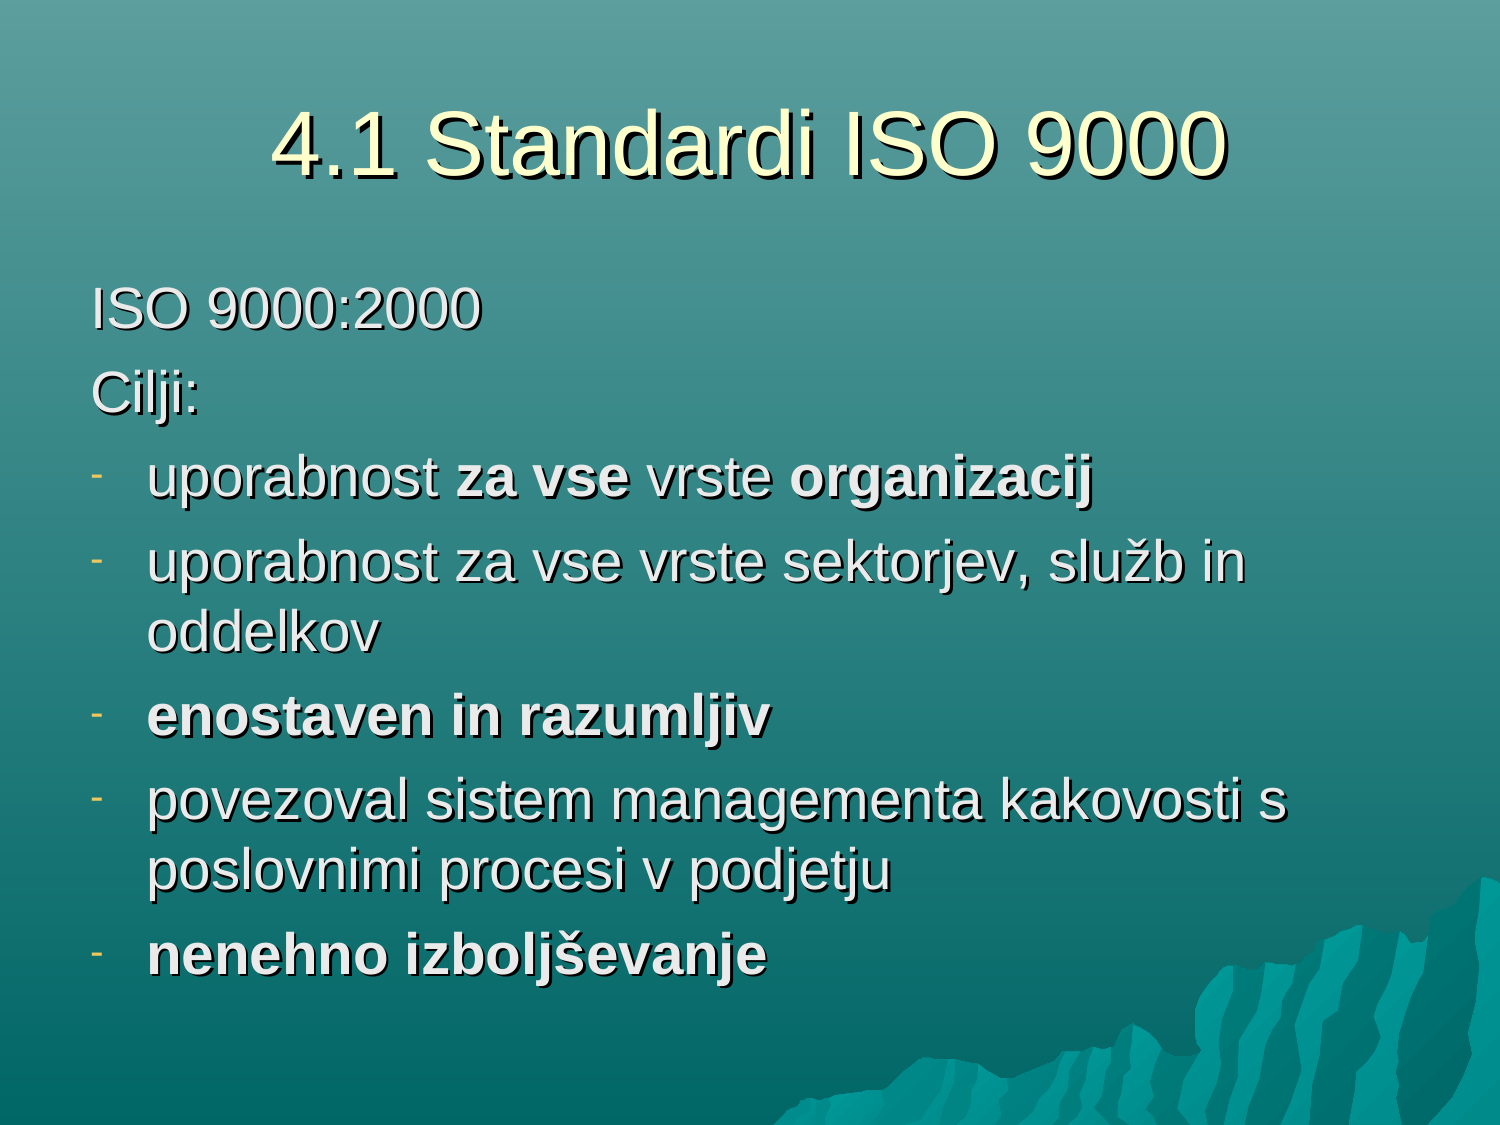

# 4.1 Standardi ISO 9000
ISO 9000:2000
Cilji:
uporabnost za vse vrste organizacij
uporabnost za vse vrste sektorjev, služb in oddelkov
enostaven in razumljiv
povezoval sistem managementa kakovosti s poslovnimi procesi v podjetju
nenehno izboljševanje